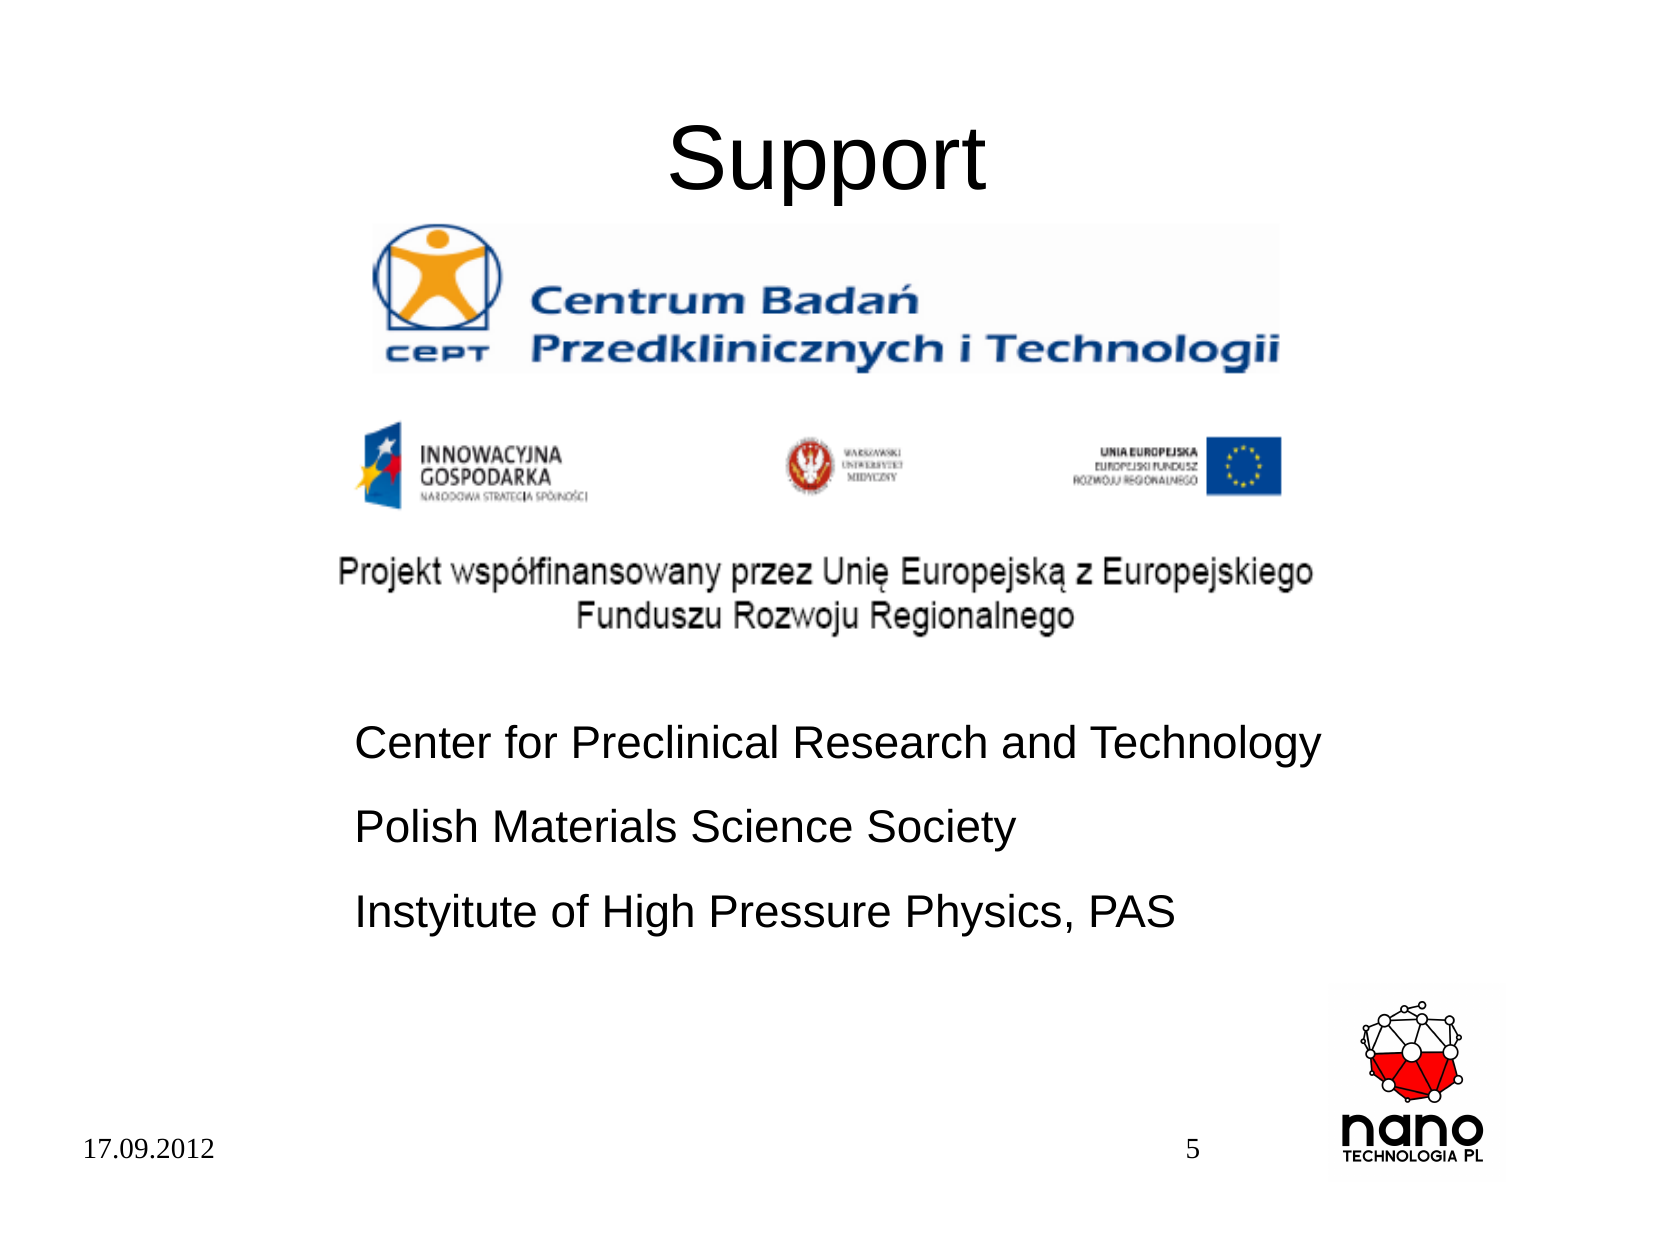

# Support
Center for Preclinical Research and Technology
Polish Materials Science Society
Instyitute of High Pressure Physics, PAS
17.09.2012